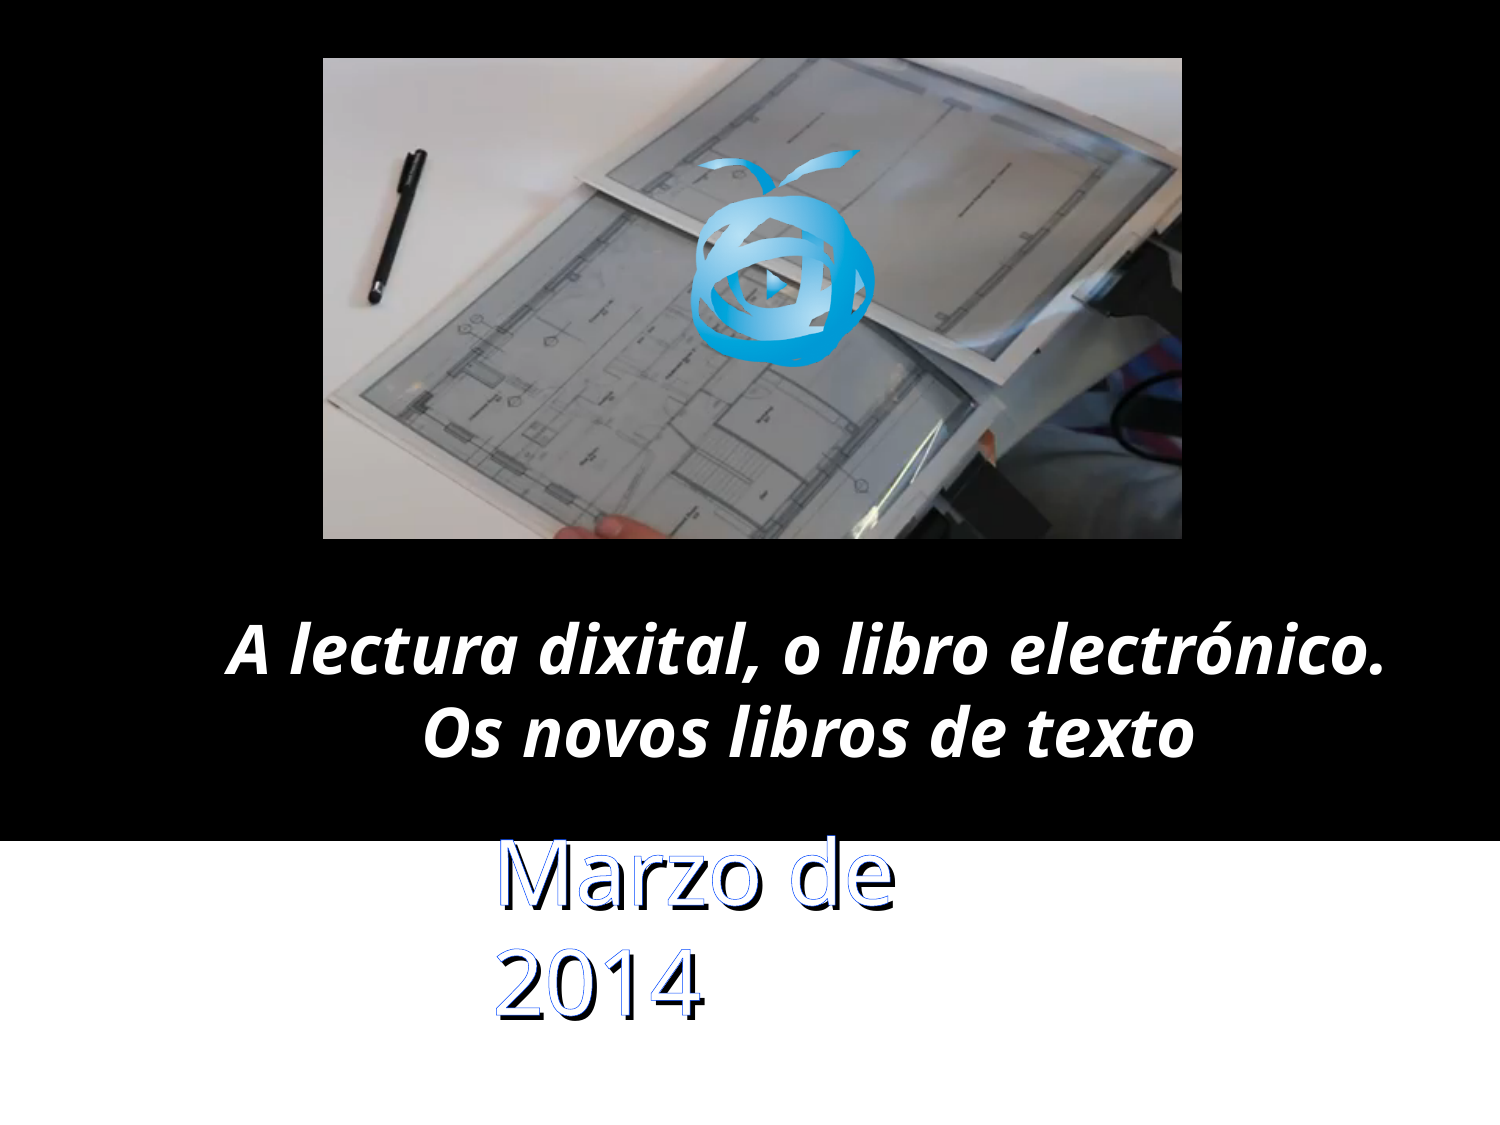

# A lectura dixital, o libro electrónico. Os novos libros de texto
Marzo de 2014